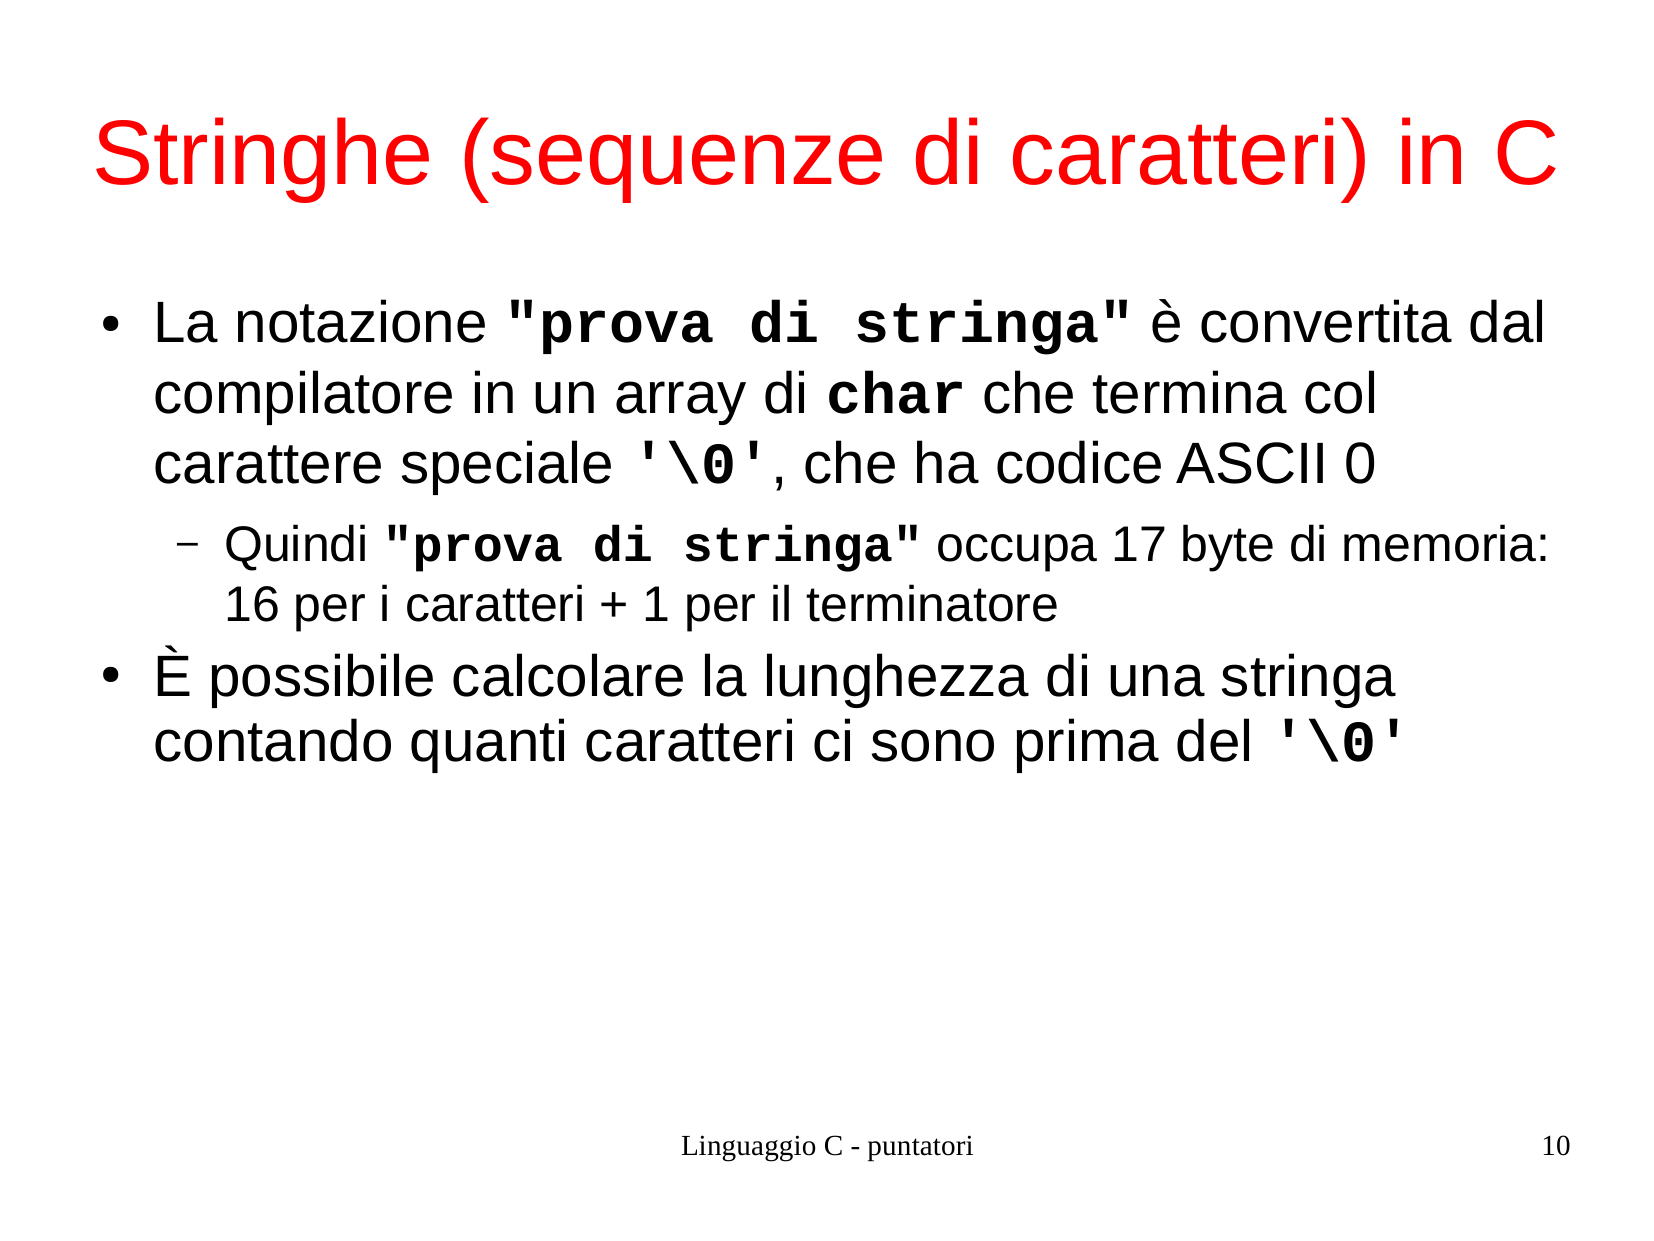

# Stringhe (sequenze di caratteri) in C
La notazione "prova di stringa" è convertita dal compilatore in un array di char che termina col carattere speciale '\0', che ha codice ASCII 0
Quindi "prova di stringa" occupa 17 byte di memoria: 16 per i caratteri + 1 per il terminatore
È possibile calcolare la lunghezza di una stringa contando quanti caratteri ci sono prima del '\0'
Linguaggio C - puntatori
10